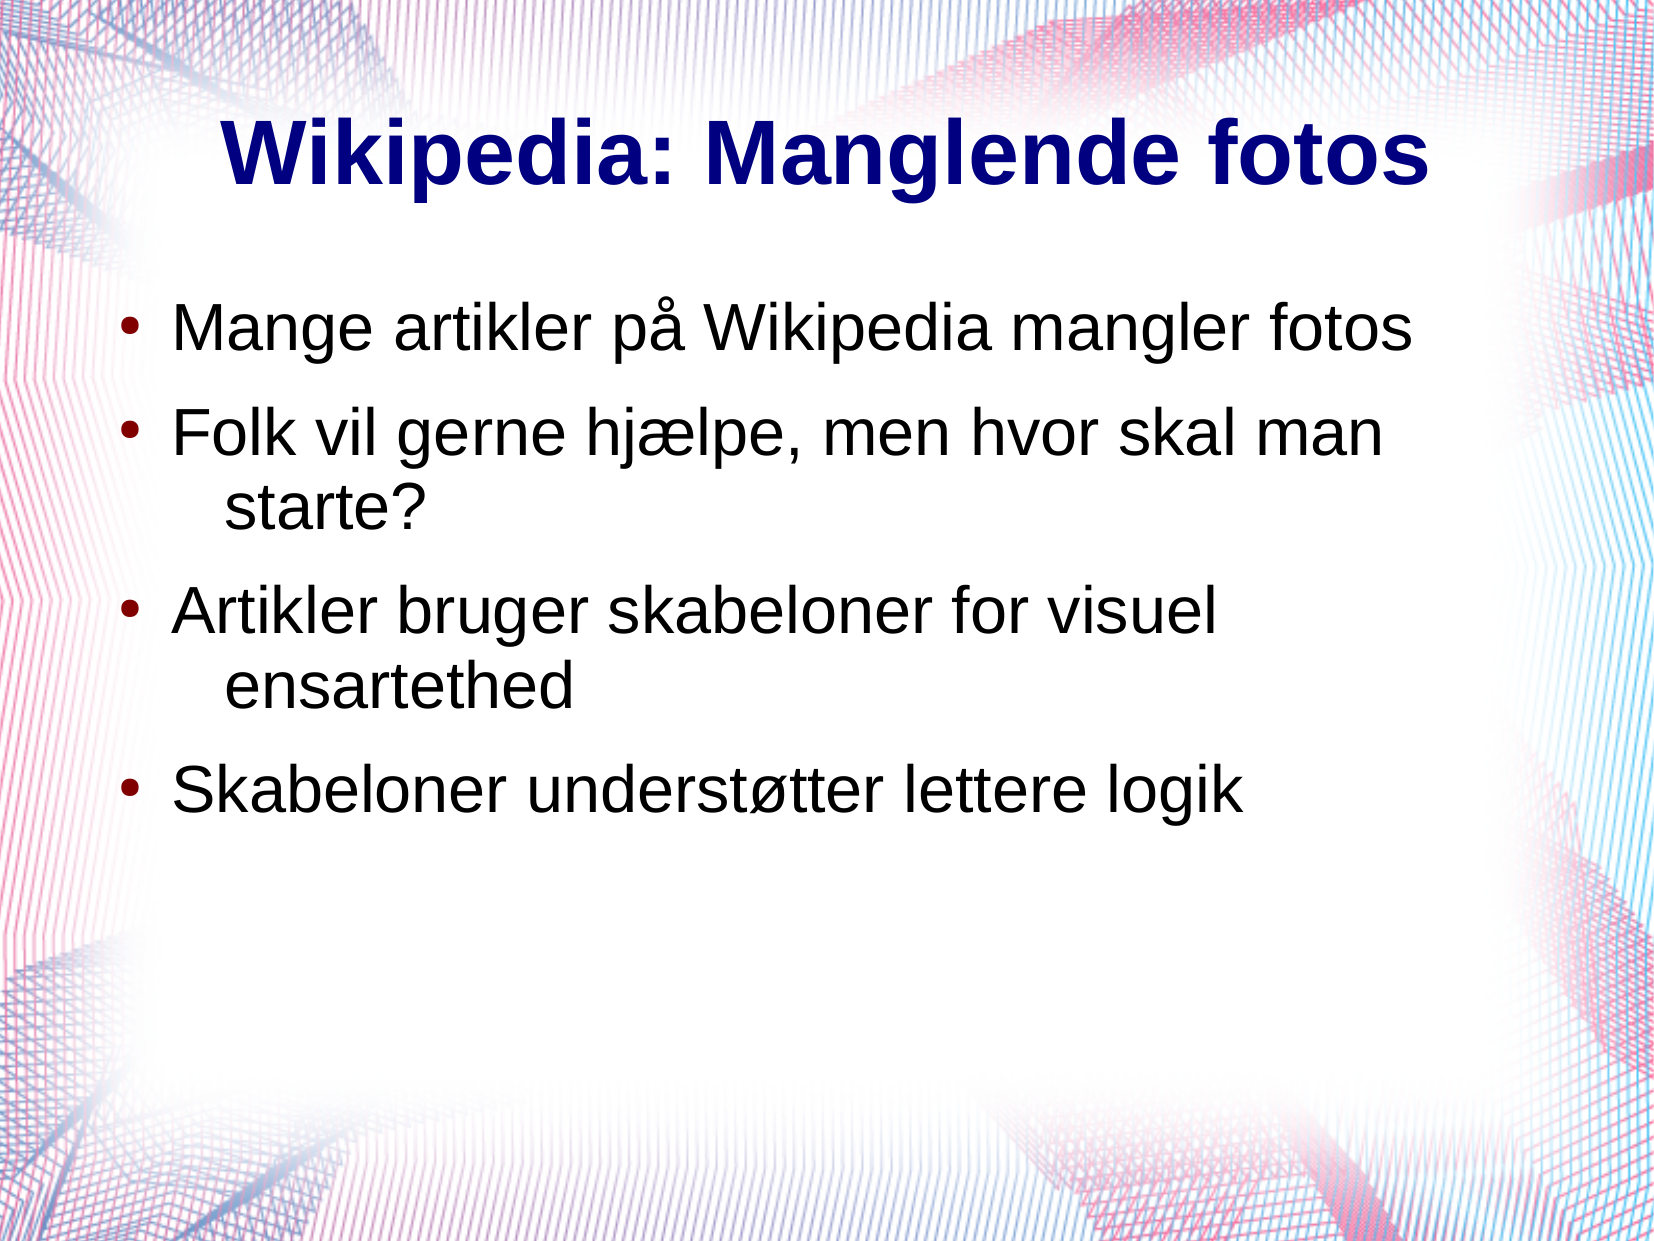

# Wikipedia: Manglende fotos
Mange artikler på Wikipedia mangler fotos
Folk vil gerne hjælpe, men hvor skal man starte?
Artikler bruger skabeloner for visuel ensartethed
Skabeloner understøtter lettere logik